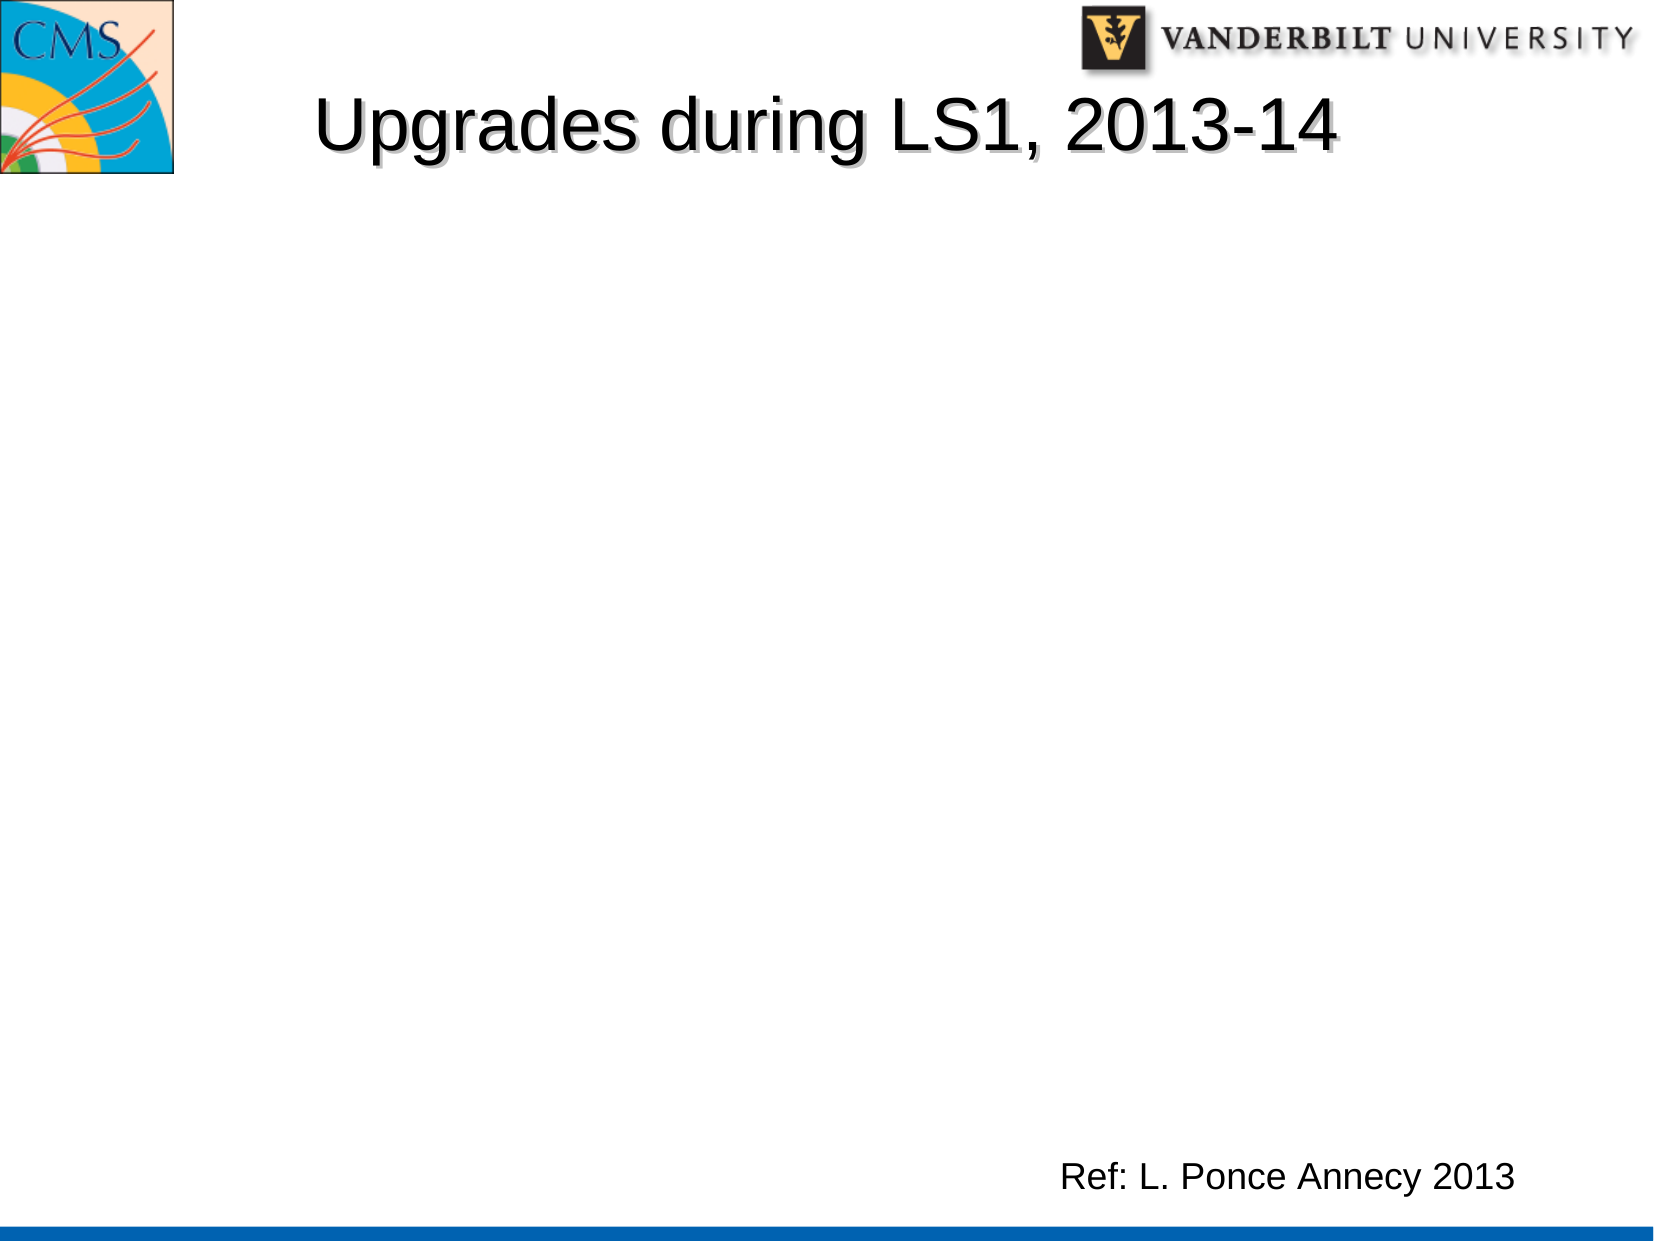

# Upgrades during LS1, 2013-14
Ref: L. Ponce Annecy 2013